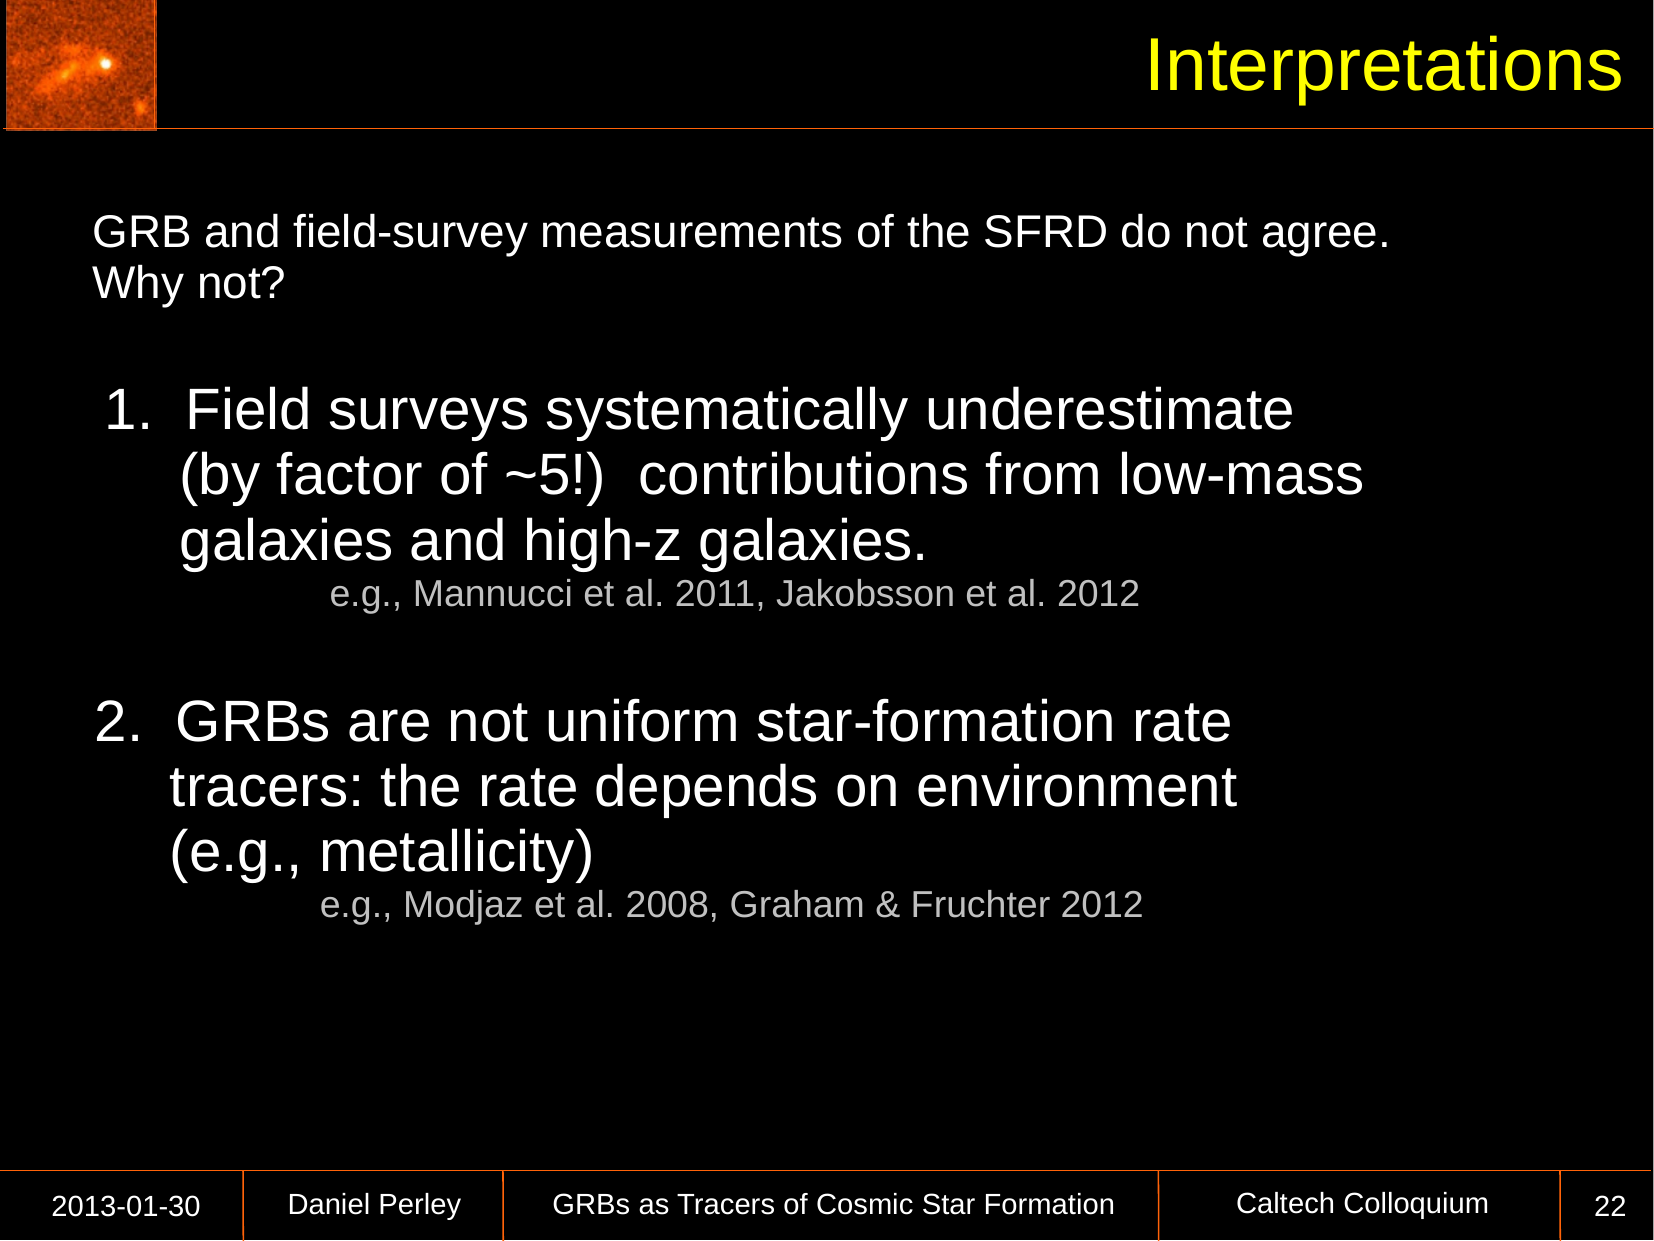

# Interpretations
GRB and field-survey measurements of the SFRD do not agree. Why not?
1. Field surveys systematically underestimate
	(by factor of ~5!) contributions from low-mass
	galaxies and high-z galaxies.
			e.g., Mannucci et al. 2011, Jakobsson et al. 2012
2. GRBs are not uniform star-formation rate
 	tracers: the rate depends on environment
	(e.g., metallicity)
			e.g., Modjaz et al. 2008, Graham & Fruchter 2012
2013-01-30
22